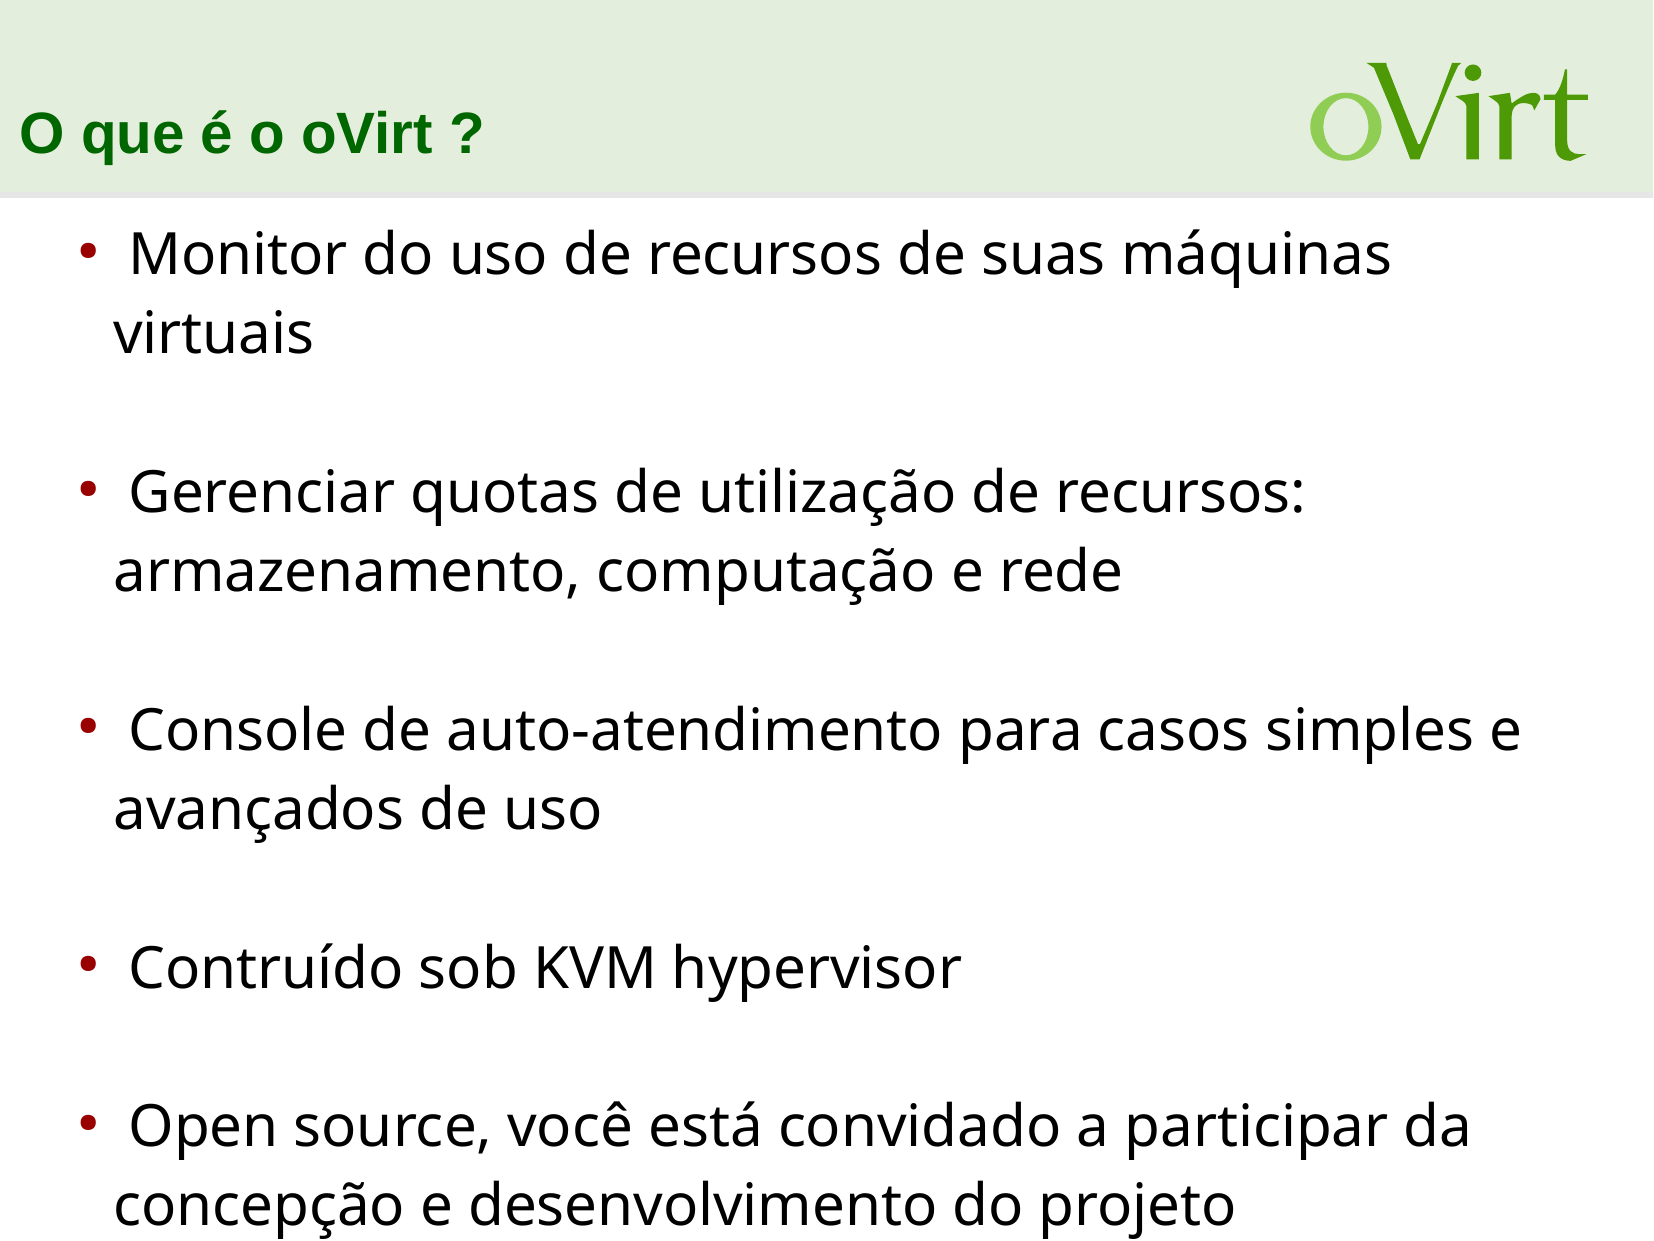

O que é o oVirt ?
 Monitor do uso de recursos de suas máquinas virtuais
 Gerenciar quotas de utilização de recursos: armazenamento, computação e rede
 Console de auto-atendimento para casos simples e avançados de uso
 Contruído sob KVM hypervisor
 Open source, você está convidado a participar da concepção e desenvolvimento do projeto
 REST API e SDK Python/Java